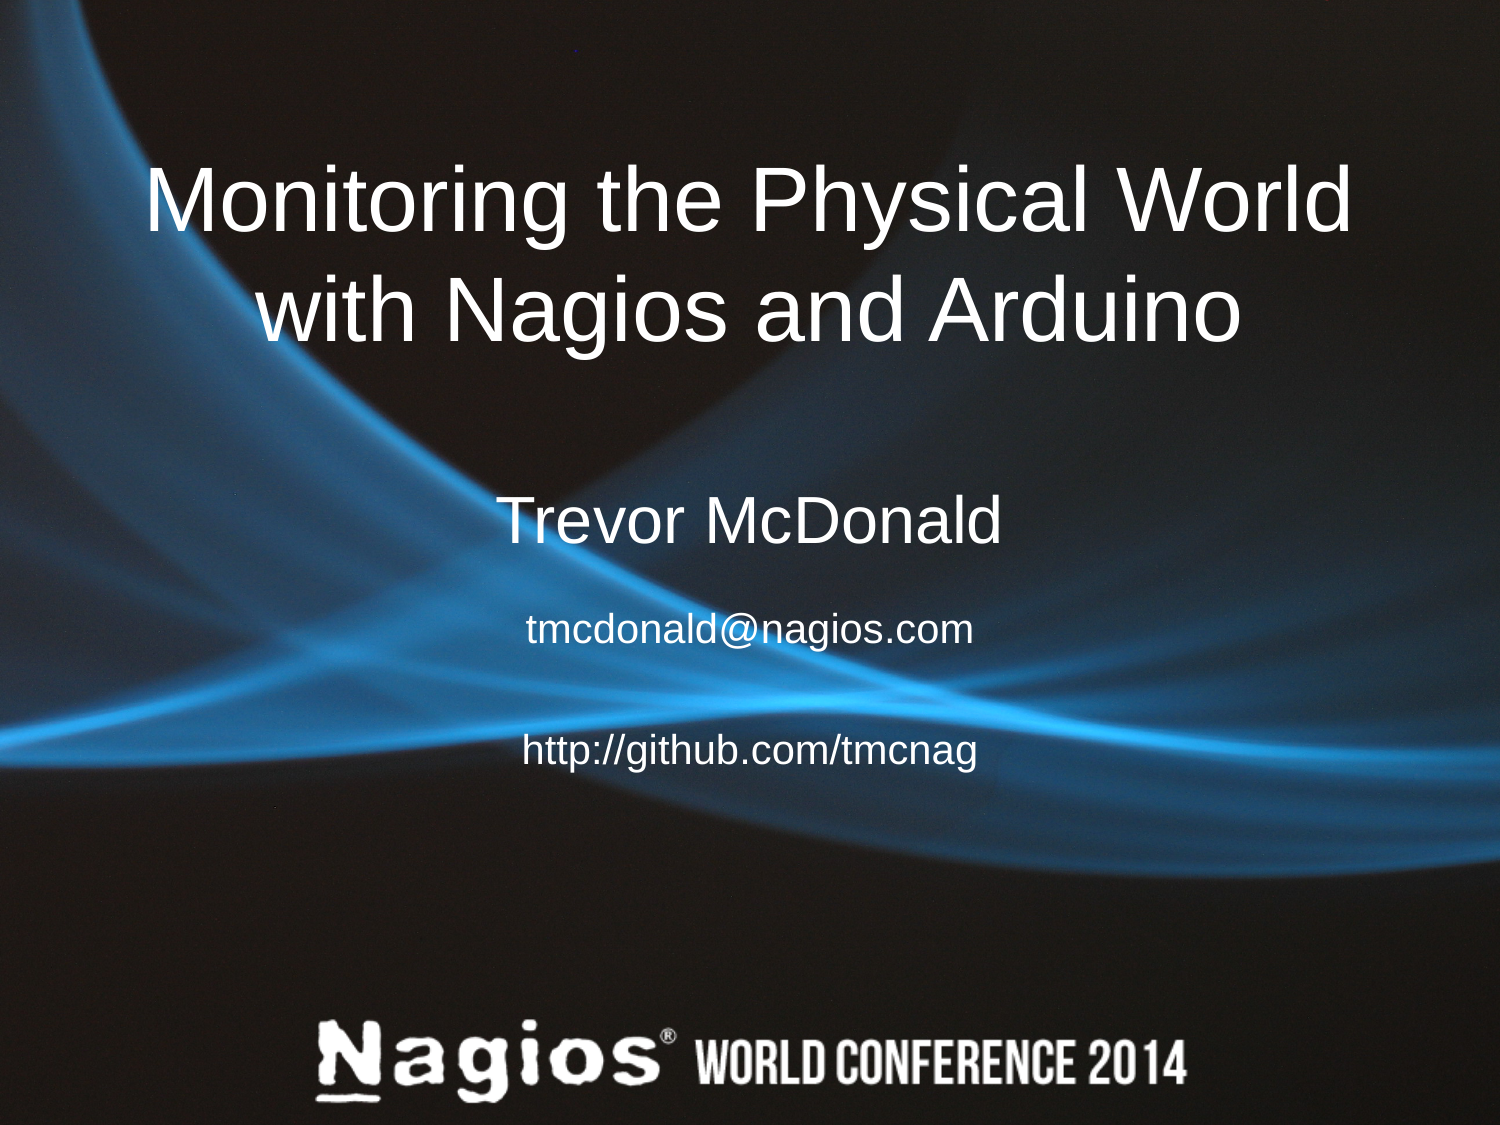

# Monitoring the Physical World with Nagios and Arduino
Trevor McDonald
tmcdonald@nagios.com
http://github.com/tmcnag